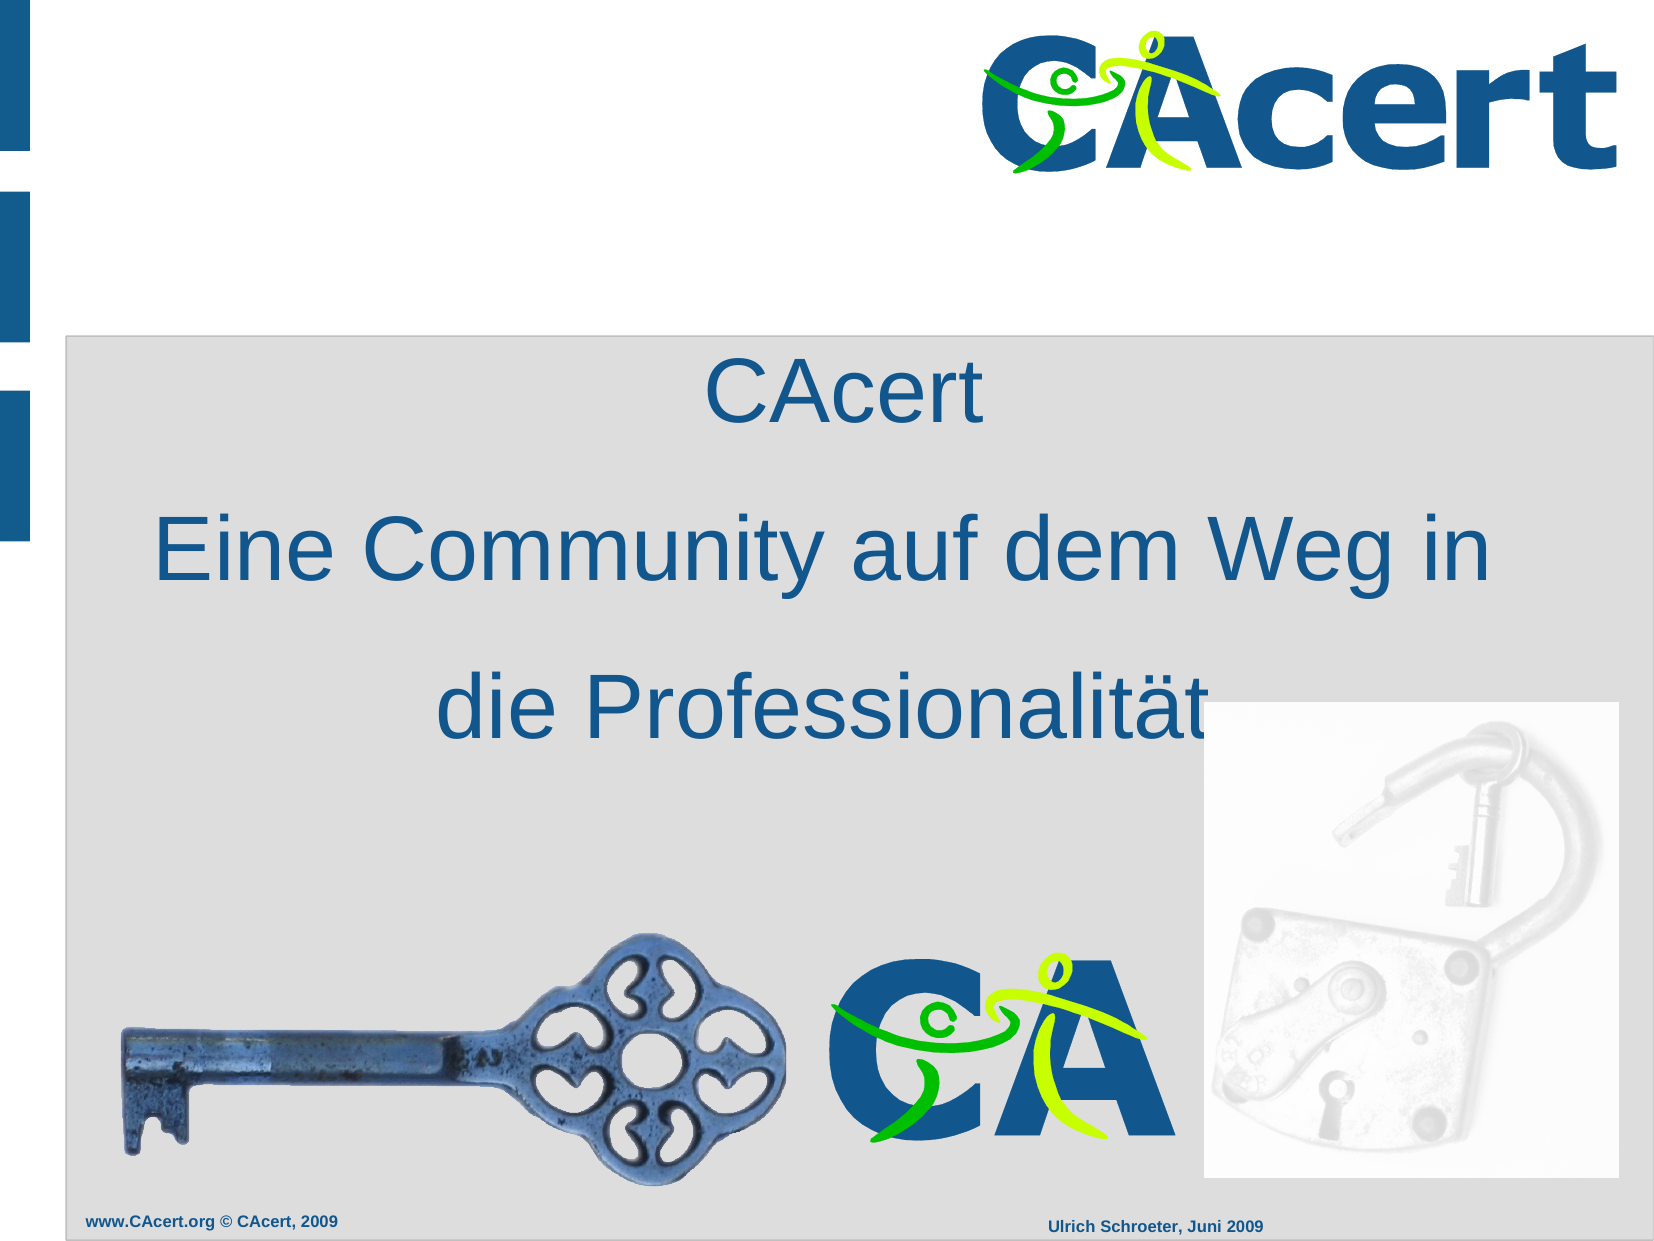

# CAcert Eine Community auf dem Weg in die Professionalität